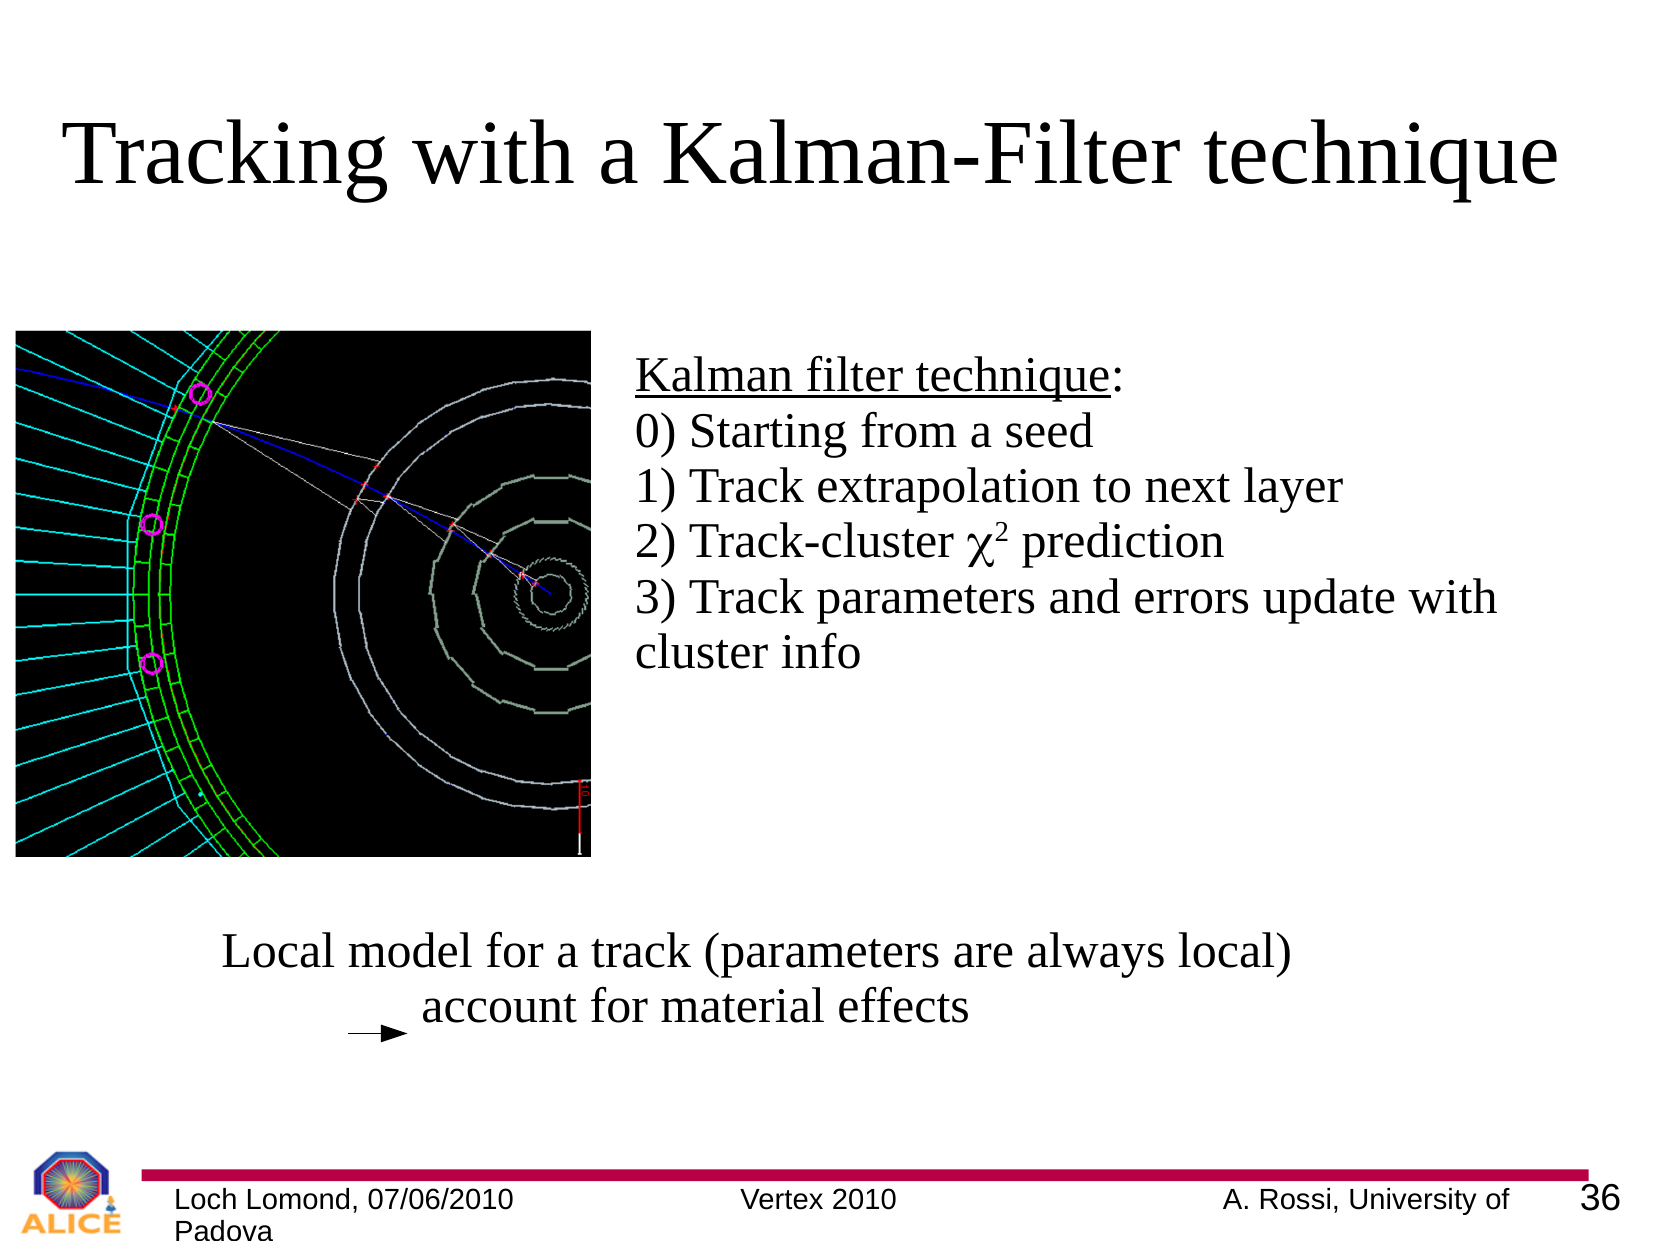

# Tracking with a Kalman-Filter technique
Kalman filter technique:
 Starting from a seed
 Track extrapolation to next layer
 Track-cluster c2 prediction
 Track parameters and errors update with cluster info
Local model for a track (parameters are always local)
 account for material effects
Loch Lomond, 07/06/2010 		 Vertex 2010 		 A. Rossi, University of Padova
36